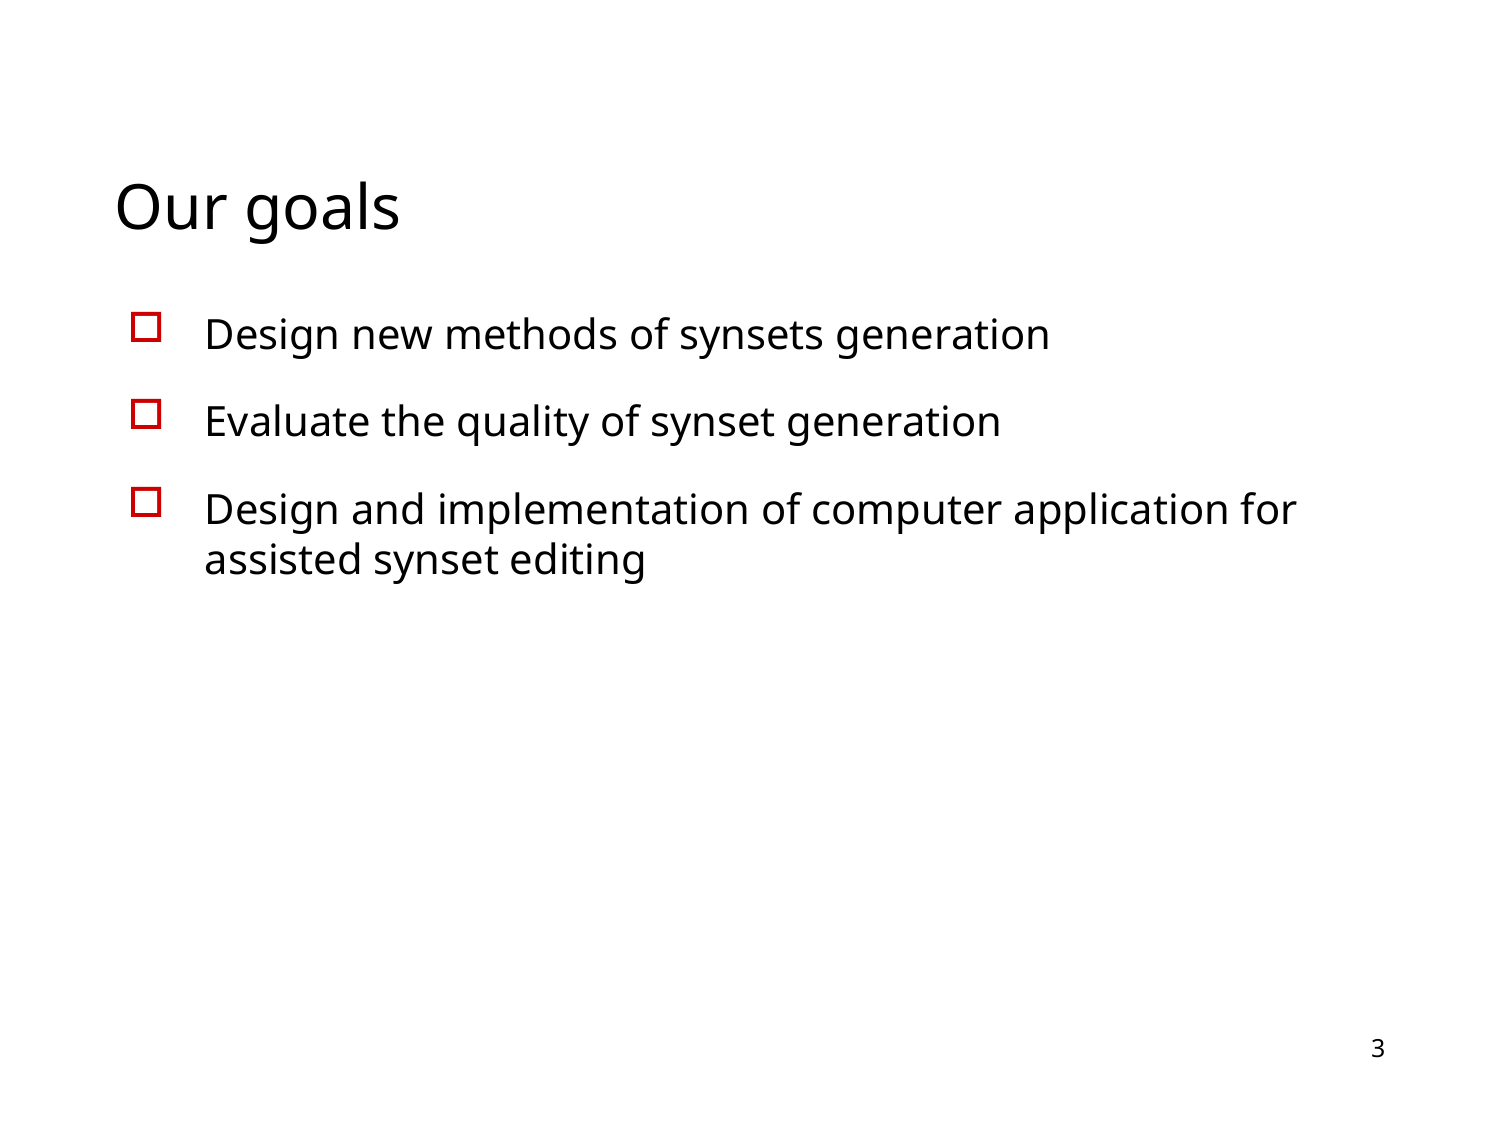

# Our goals
Design new methods of synsets generation
Evaluate the quality of synset generation
Design and implementation of computer application for assisted synset editing